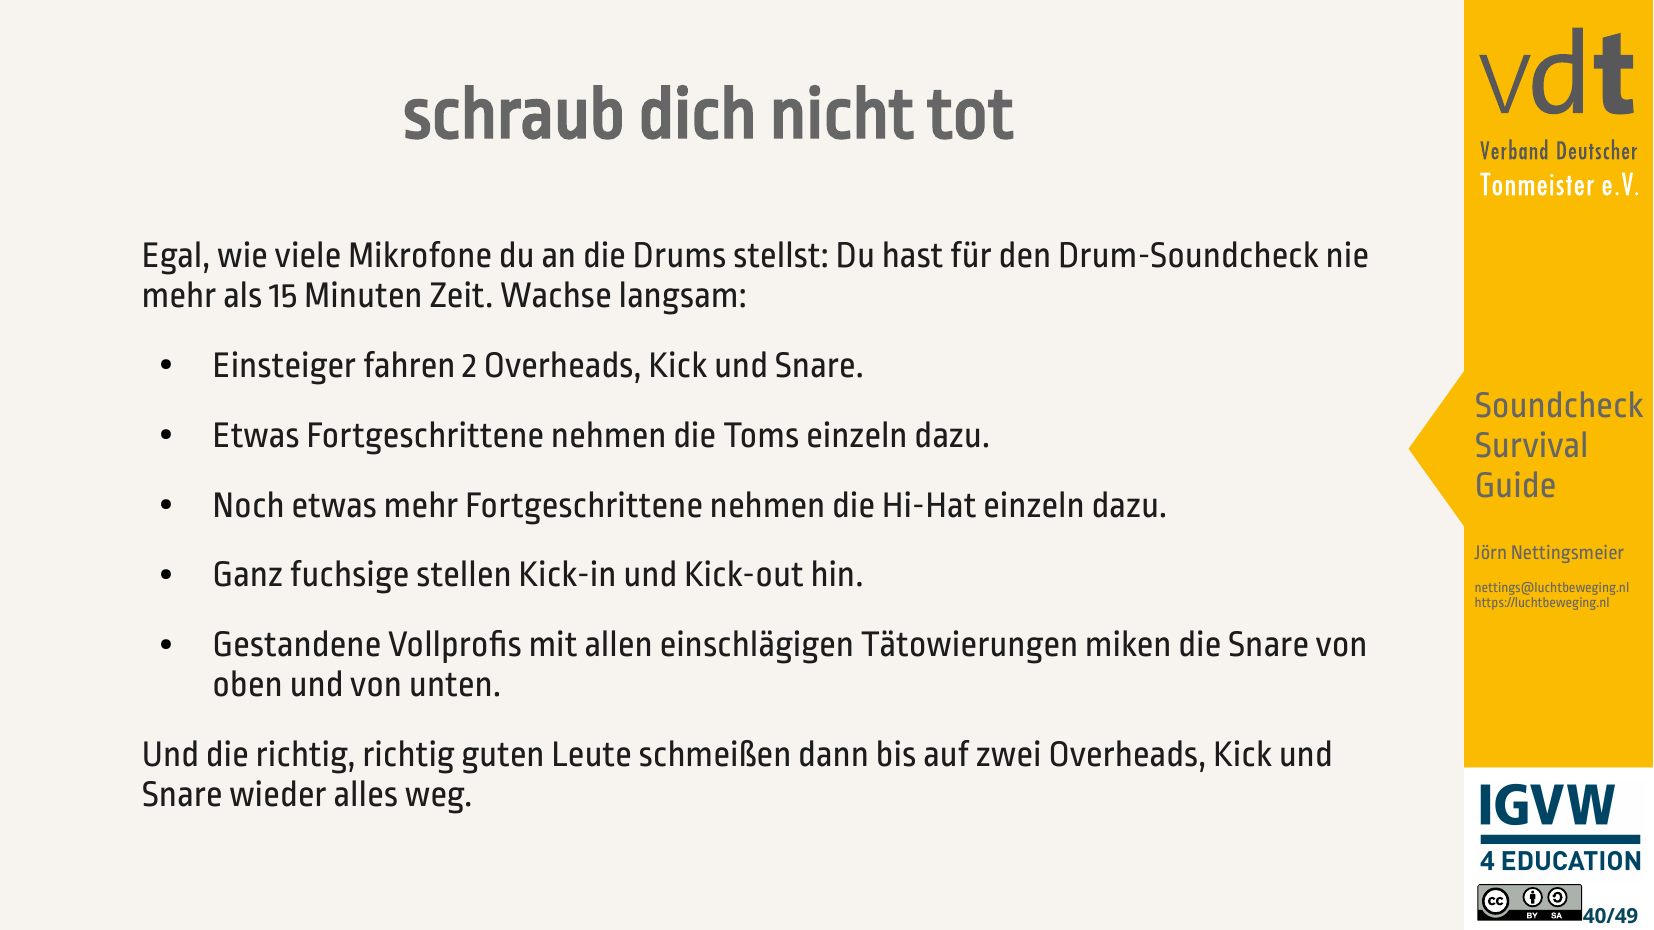

# schraub dich nicht tot
Egal, wie viele Mikrofone du an die Drums stellst: Du hast für den Drum-Soundcheck nie mehr als 15 Minuten Zeit. Wachse langsam:
Einsteiger fahren 2 Overheads, Kick und Snare.
Etwas Fortgeschrittene nehmen die Toms einzeln dazu.
Noch etwas mehr Fortgeschrittene nehmen die Hi-Hat einzeln dazu.
Ganz fuchsige stellen Kick-in und Kick-out hin.
Gestandene Vollprofis mit allen einschlägigen Tätowierungen miken die Snare von oben und von unten.
Und die richtig, richtig guten Leute schmeißen dann bis auf zwei Overheads, Kick und Snare wieder alles weg.